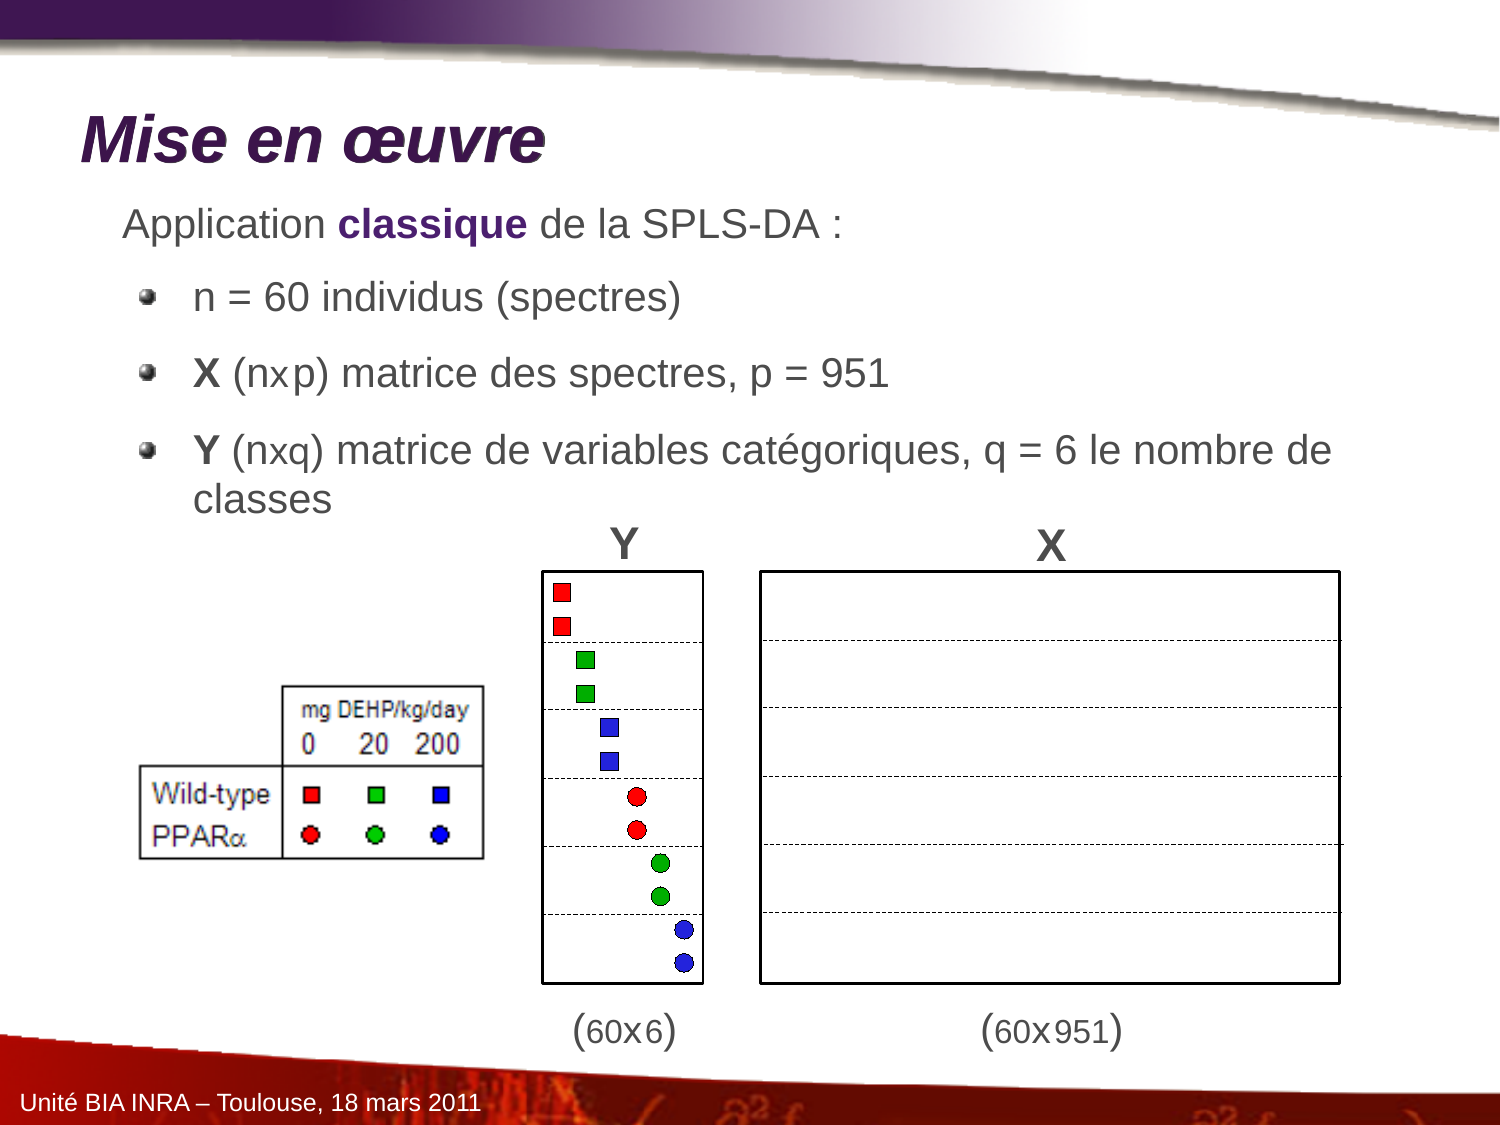

# Mise en œuvre
Application classique de la SPLS-DA :
n = 60 individus (spectres)
X (nx p) matrice des spectres, p = 951
Y (nxq) matrice de variables catégoriques, q = 6 le nombre de classes
Y
X
(60x 6)
(60x 951)